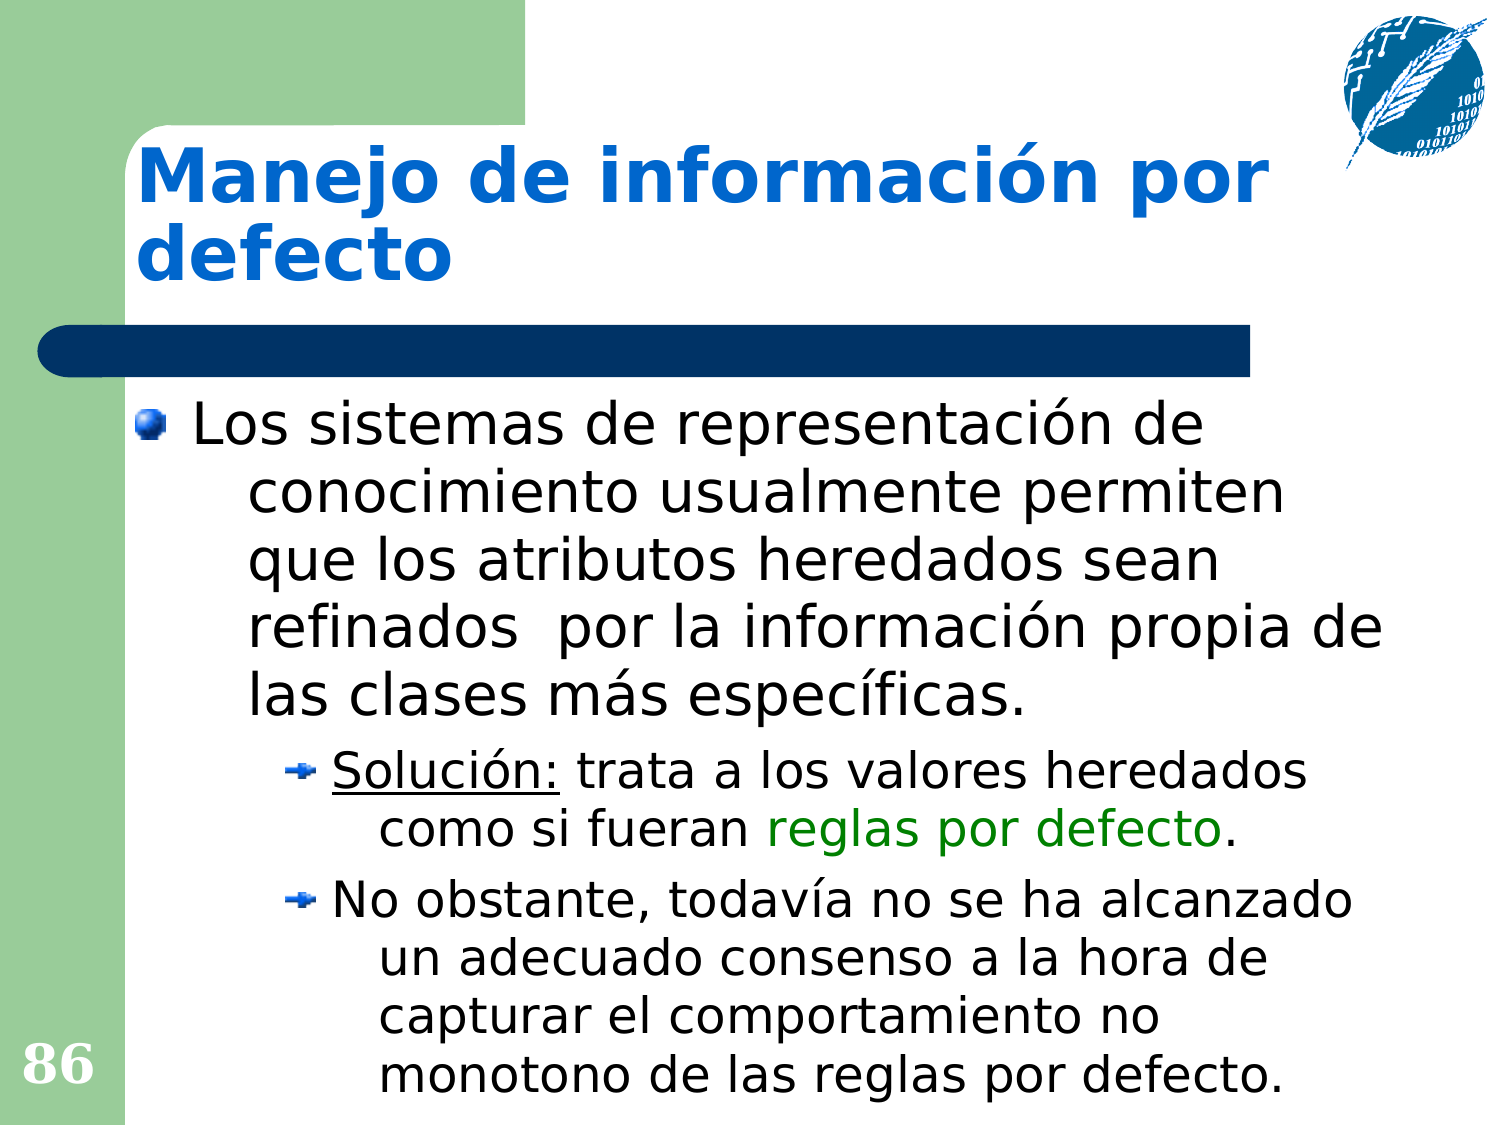

# Manejo de información por defecto
Los sistemas de representación de conocimiento usualmente permiten que los atributos heredados sean refinados por la información propia de las clases más específicas.
Solución: trata a los valores heredados como si fueran reglas por defecto.
No obstante, todavía no se ha alcanzado un adecuado consenso a la hora de capturar el comportamiento no monotono de las reglas por defecto.
86